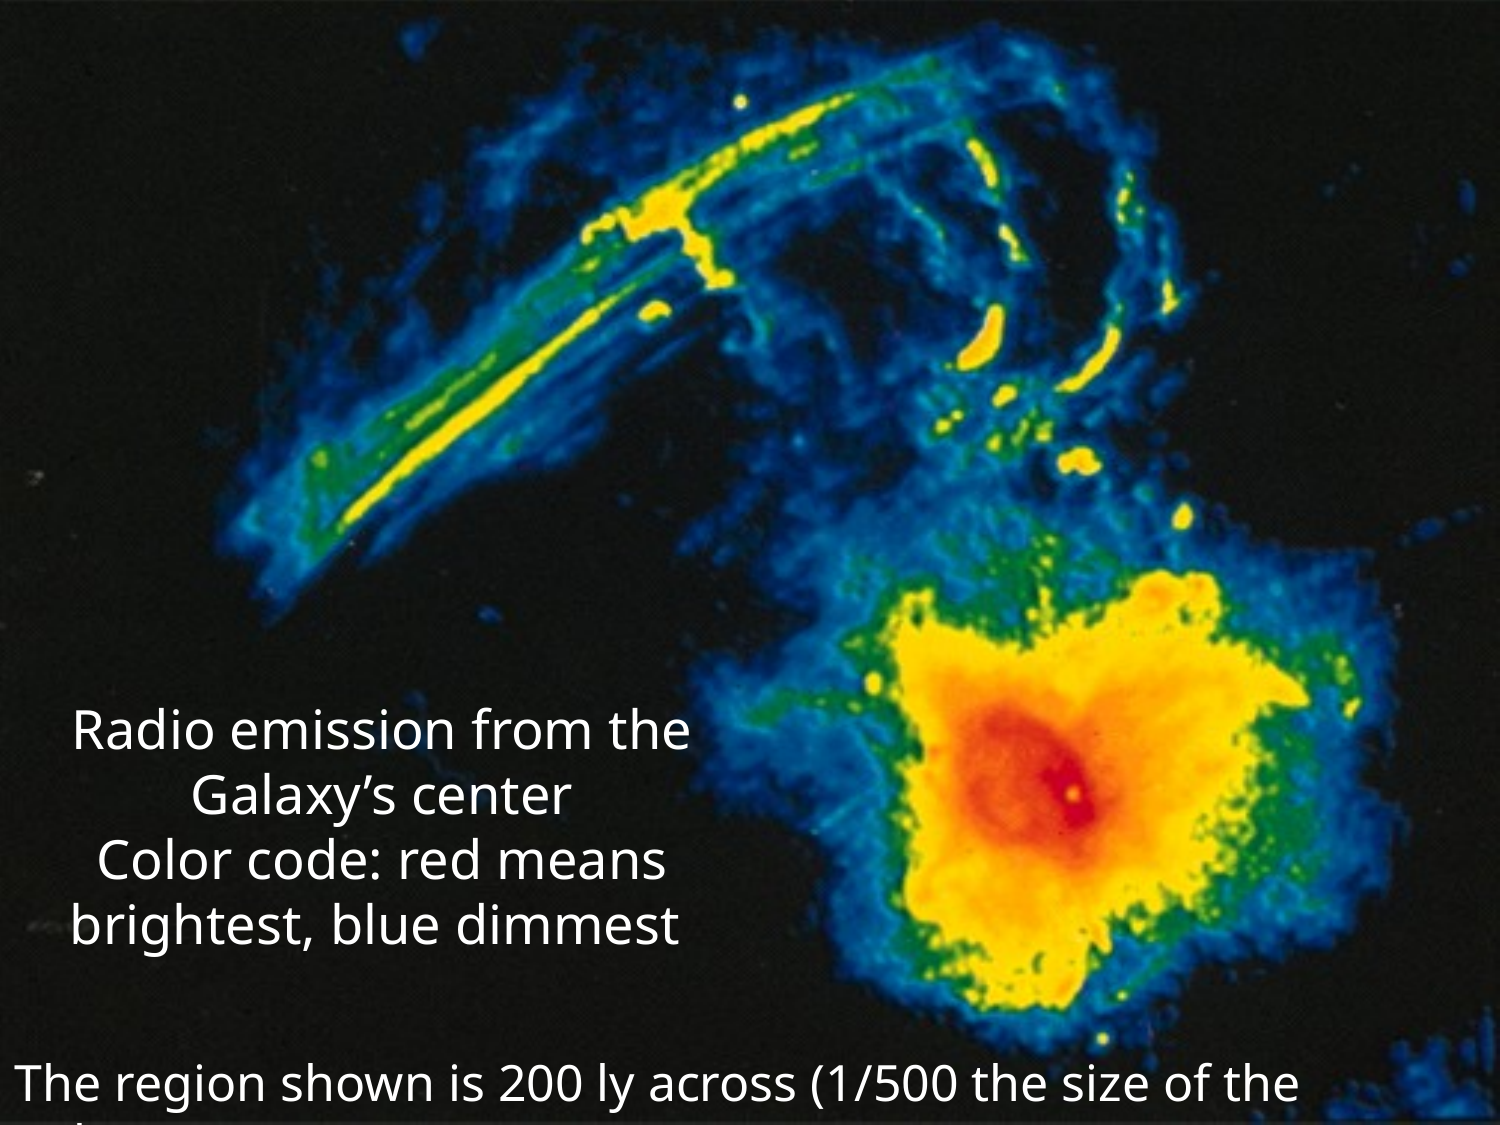

Radio emission from the Galaxy’s center
Color code: red means brightest, blue dimmest
The region shown is 200 ly across (1/500 the size of the galaxy)